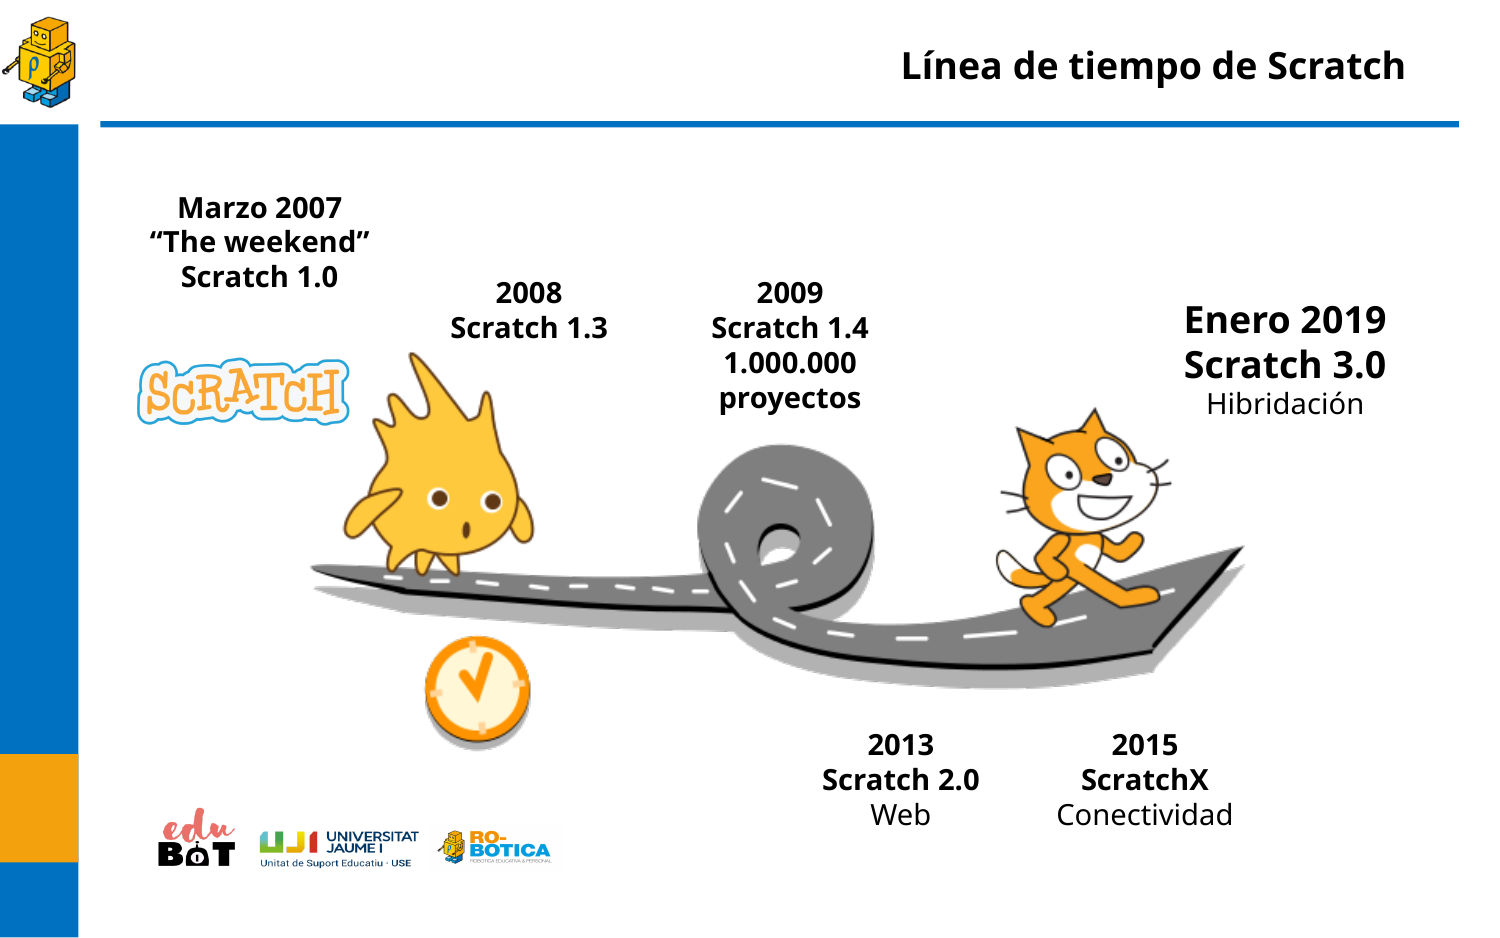

Línea de tiempo de Scratch
Marzo 2007
“The weekend”
Scratch 1.0
2008
Scratch 1.3
2009
Scratch 1.4
1.000.000 proyectos
Enero 2019
Scratch 3.0
Hibridación
2013
Scratch 2.0
Web
2015
ScratchX
Conectividad